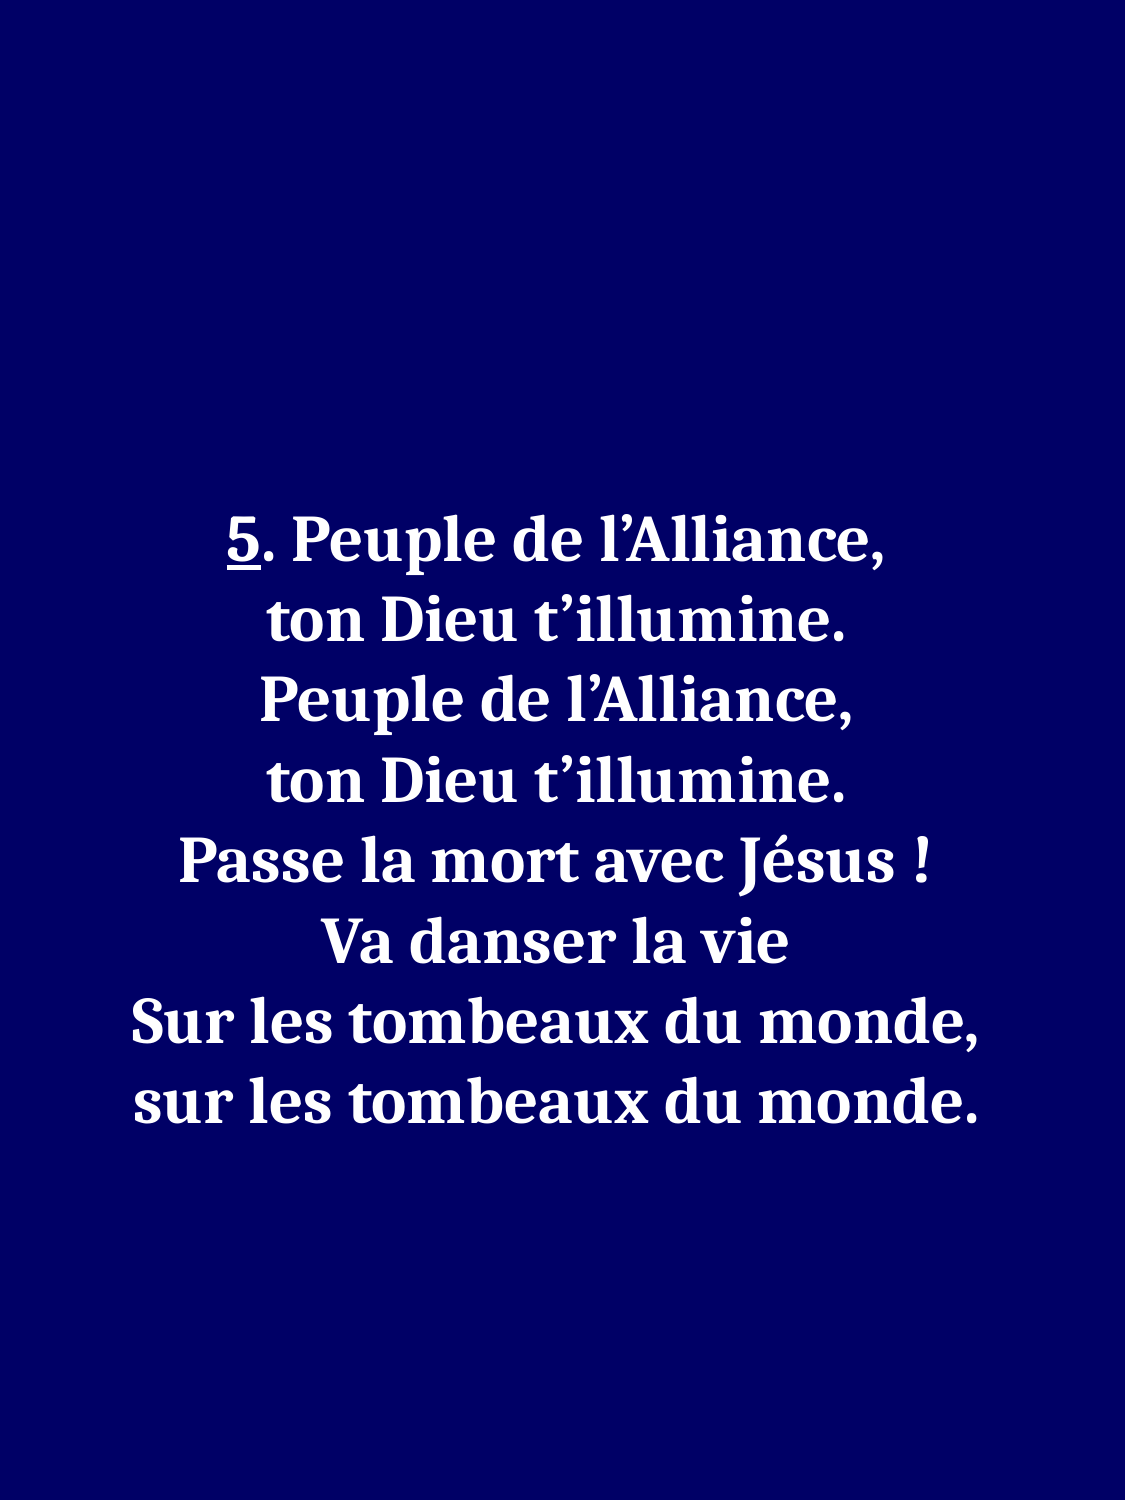

5. Peuple de l’Alliance,
ton Dieu t’illumine.
Peuple de l’Alliance,
ton Dieu t’illumine.
Passe la mort avec Jésus !
Va danser la vie
Sur les tombeaux du monde,
sur les tombeaux du monde.